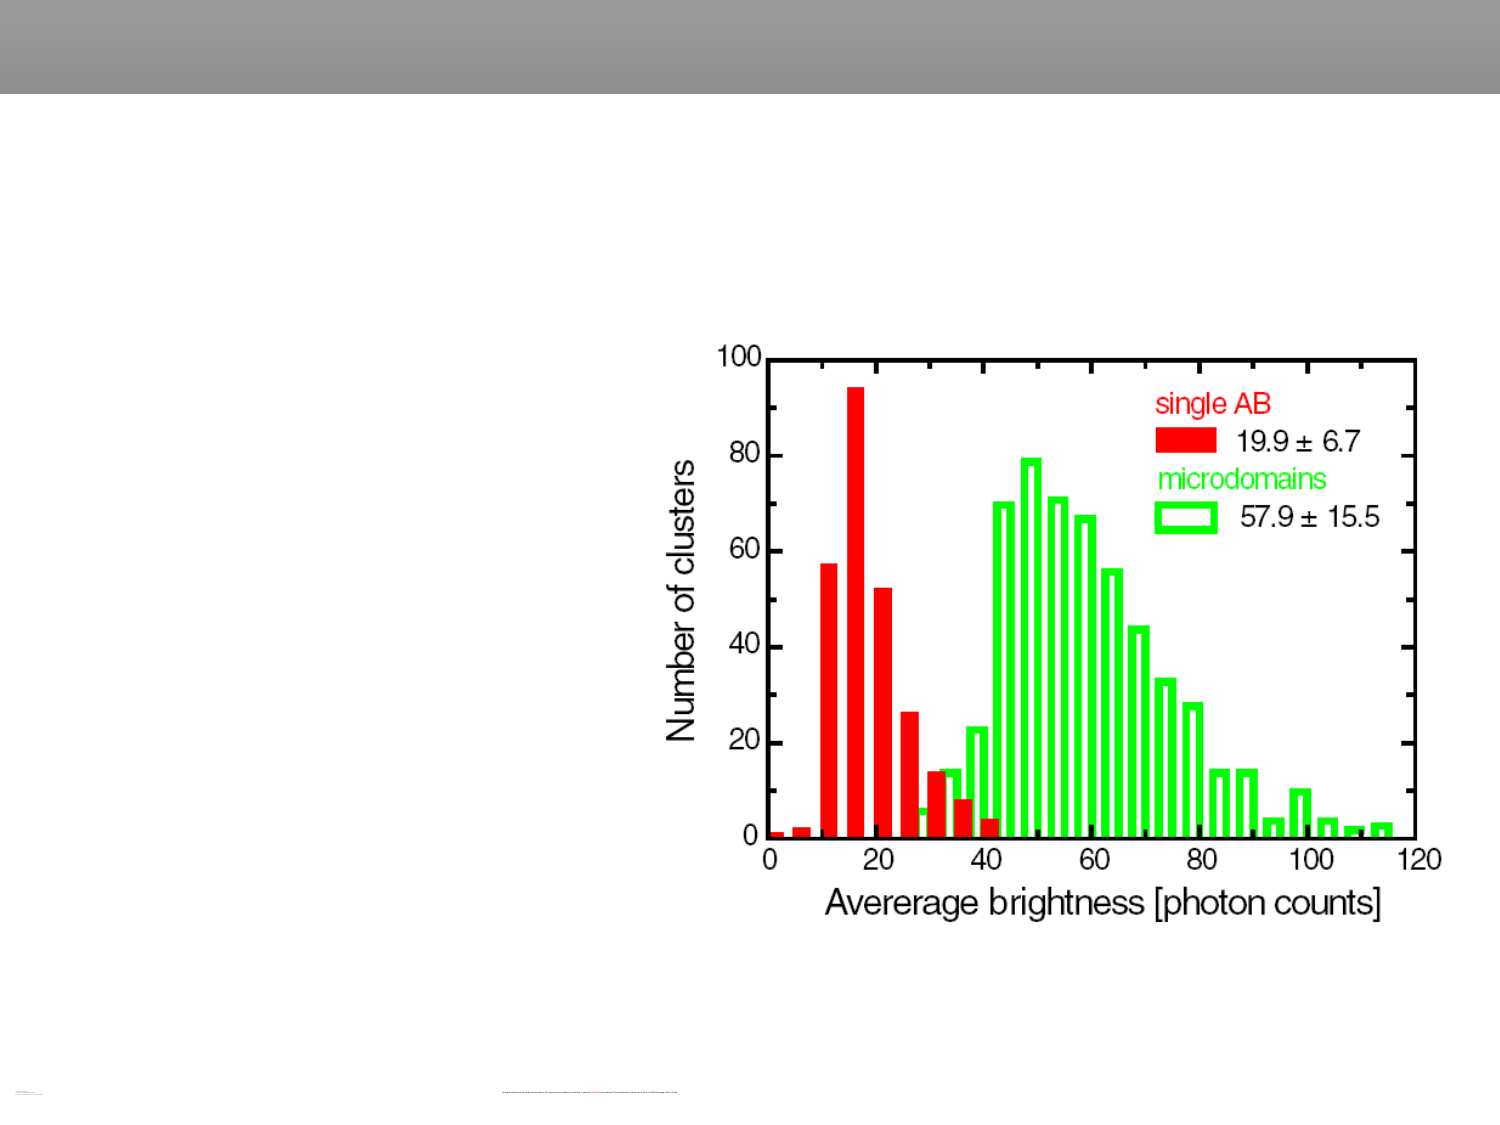

#
single microdomains can be resolved
But how much information can be extracted of these images?
Can the size of the clusters be determined which was proto be 200 nm in diameter!
To roughly estimate the size of the syntaxin clusters, 500 single spots were fitted by a Lorentzian. A spotsize of 81 ± 20 nm was obtained. This corresponds to a cluster size of 48 nm in FWHM (assuming a PSF of 65 nm).